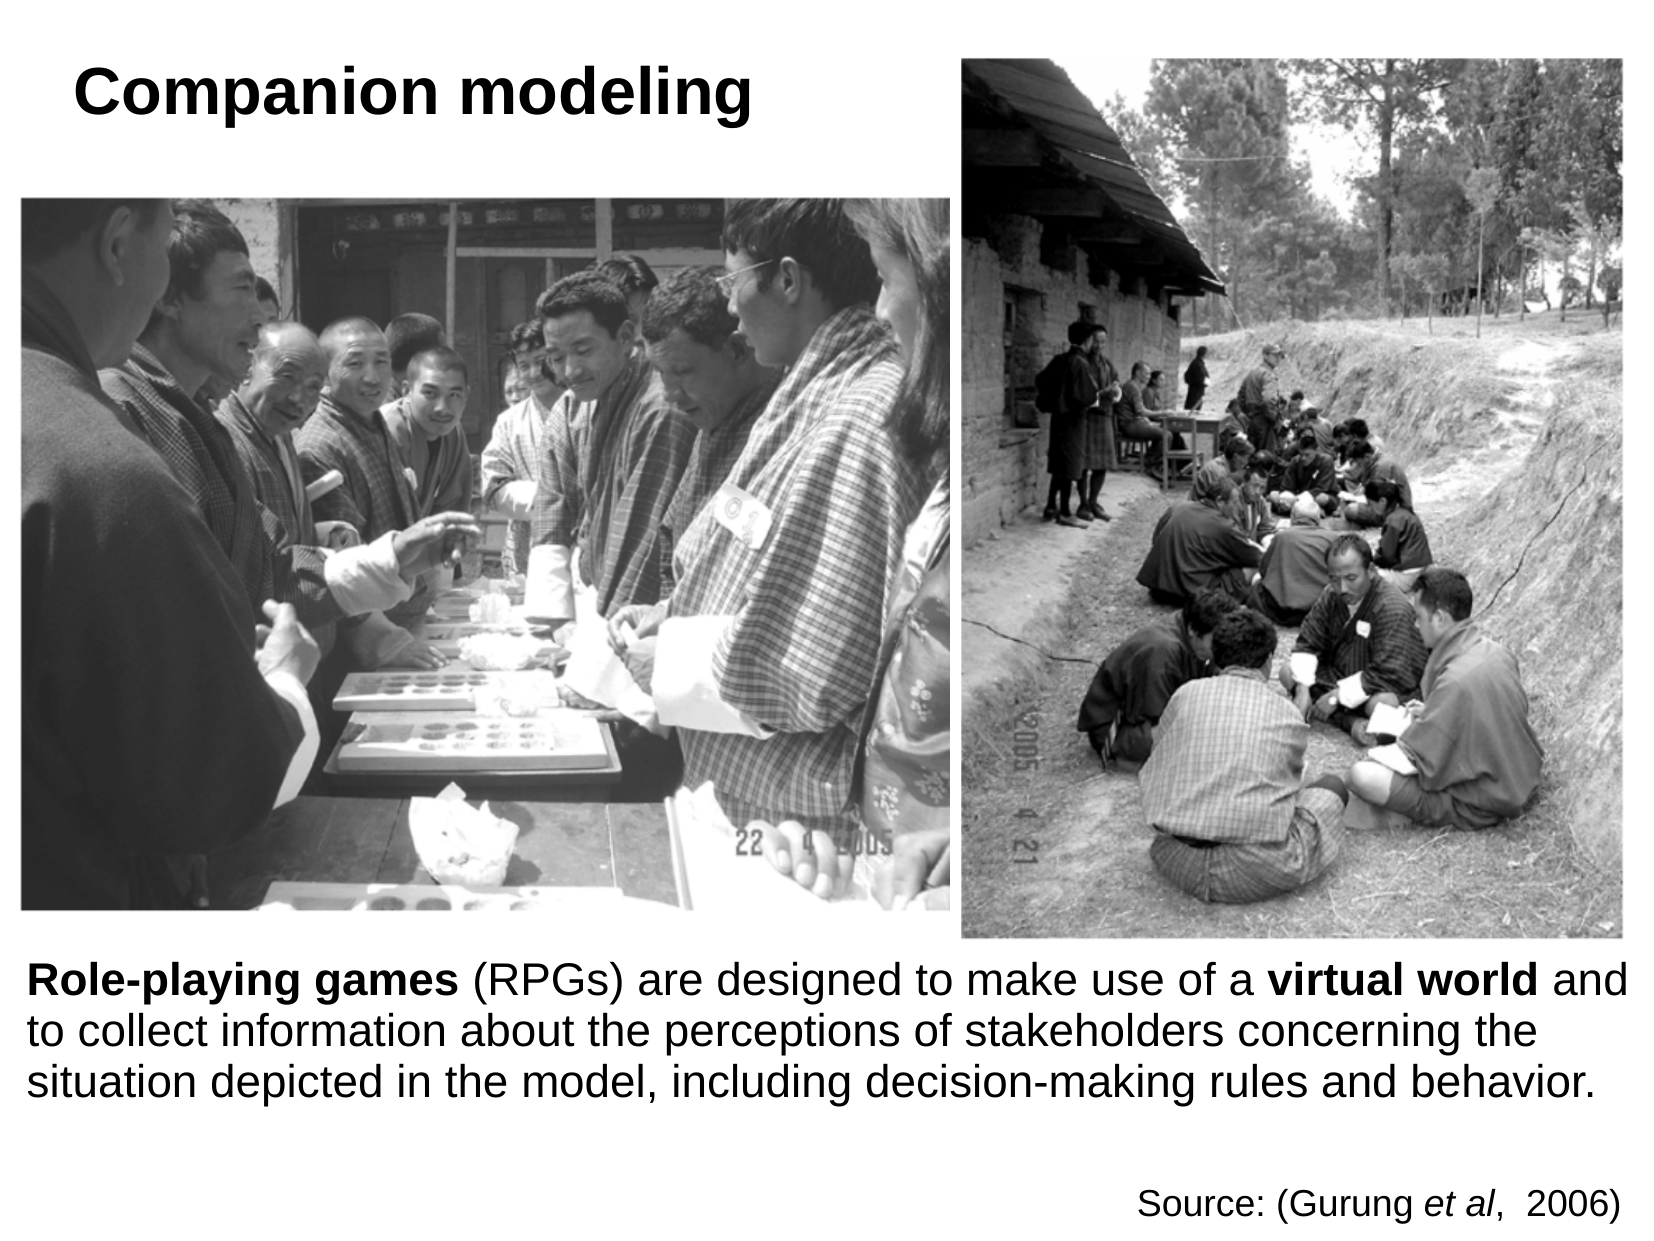

Companion modeling
Role-playing games (RPGs) are designed to make use of a virtual world and to collect information about the perceptions of stakeholders concerning the situation depicted in the model, including decision-making rules and behavior.
Source: (Gurung et al, 2006)